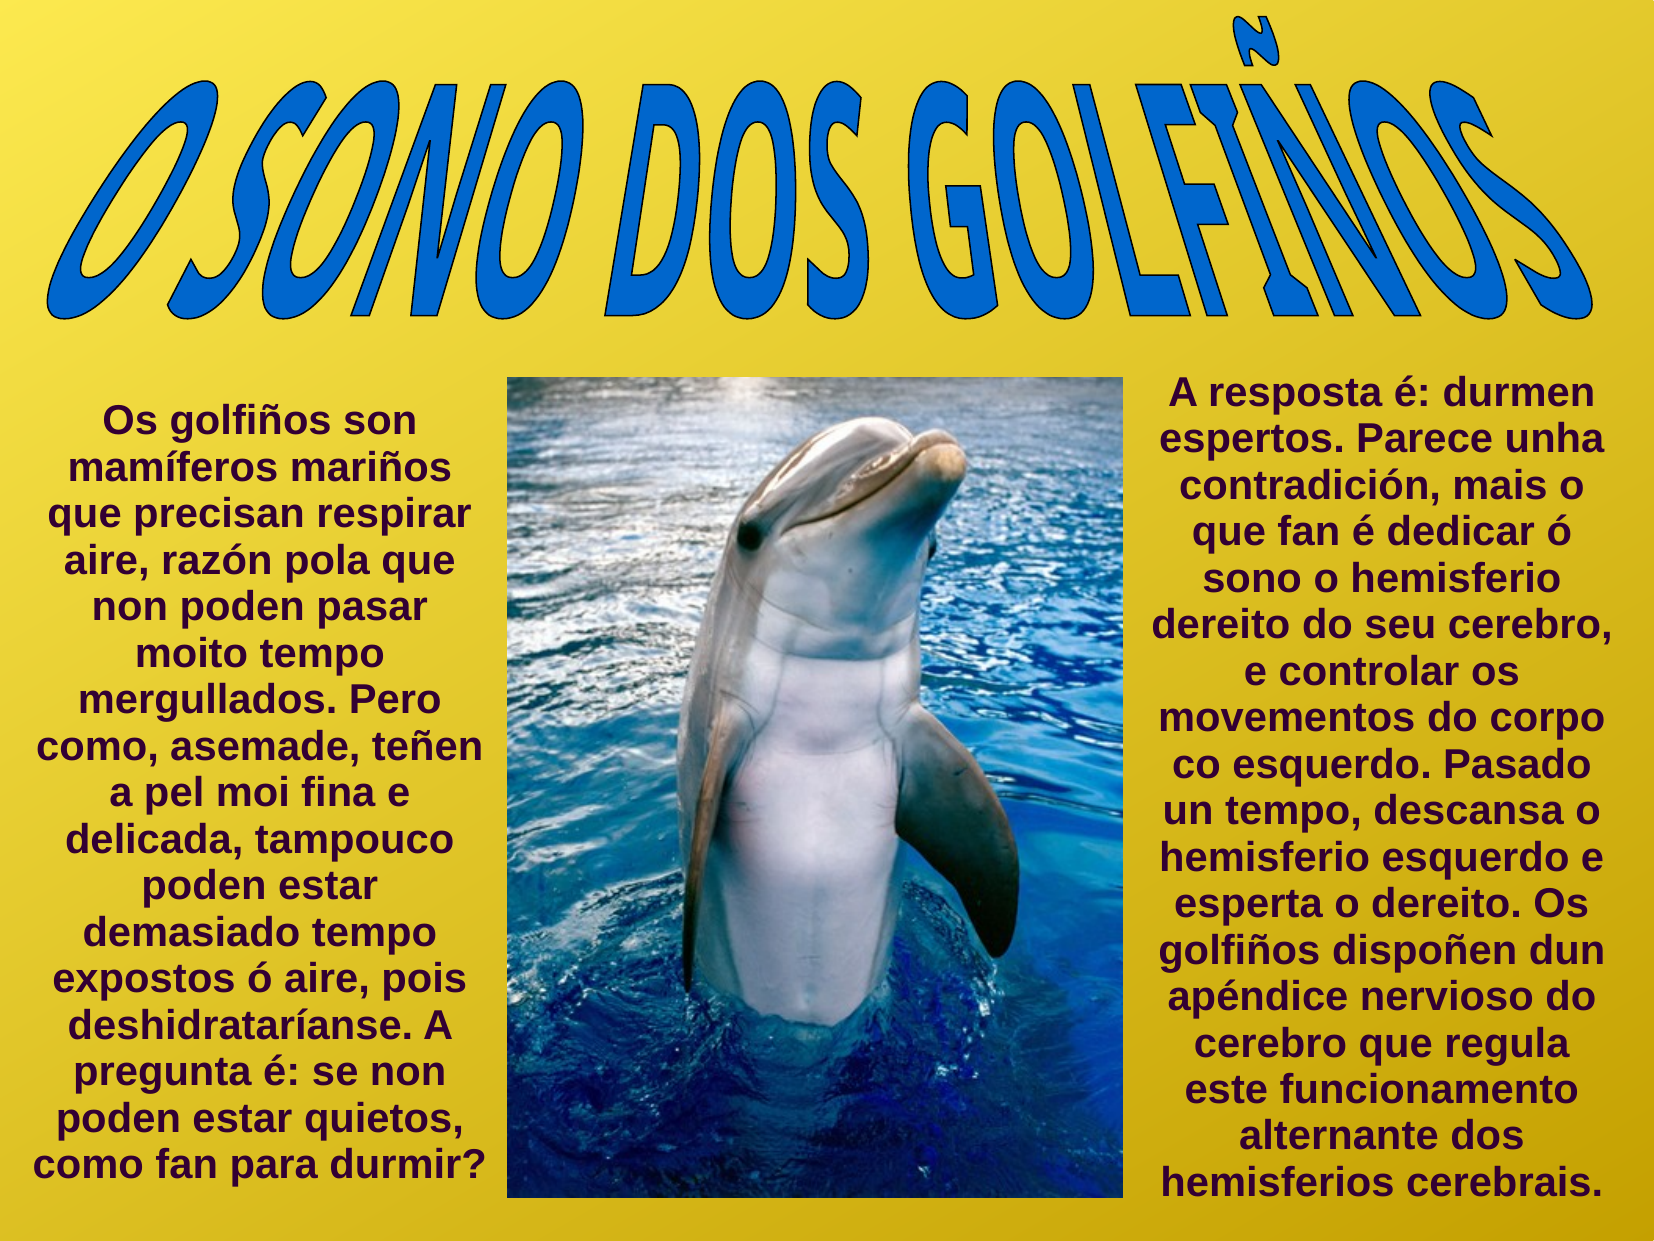

O SONO DOS GOLFIÑOS
A resposta é: durmen espertos. Parece unha contradición, mais o que fan é dedicar ó sono o hemisferio dereito do seu cerebro, e controlar os movementos do corpo co esquerdo. Pasado un tempo, descansa o hemisferio esquerdo e esperta o dereito. Os golfiños dispoñen dun apéndice nervioso do cerebro que regula este funcionamento alternante dos hemisferios cerebrais.
Os golfiños son mamíferos mariños que precisan respirar aire, razón pola que non poden pasar moito tempo mergullados. Pero como, asemade, teñen a pel moi fina e delicada, tampouco poden estar demasiado tempo expostos ó aire, pois deshidrataríanse. A pregunta é: se non poden estar quietos, como fan para durmir?